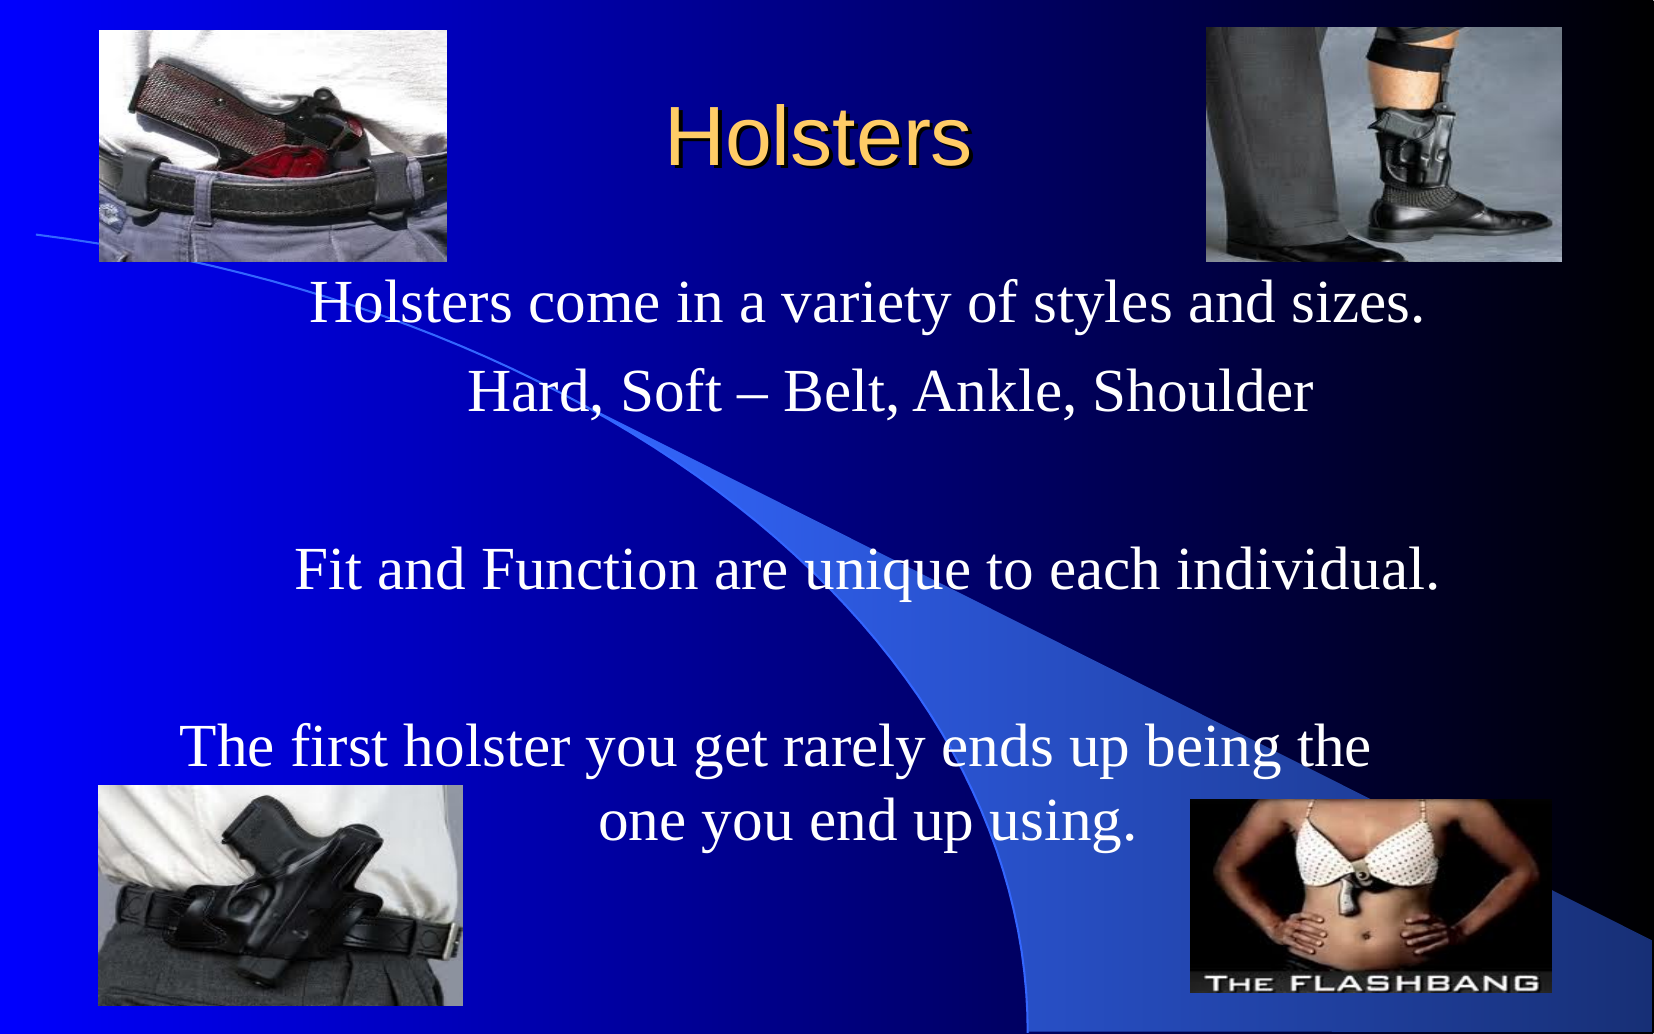

# Holsters
Holsters come in a variety of styles and sizes.
 Hard, Soft – Belt, Ankle, Shoulder
Fit and Function are unique to each individual.
The first holster you get rarely ends up being the one you end up using.